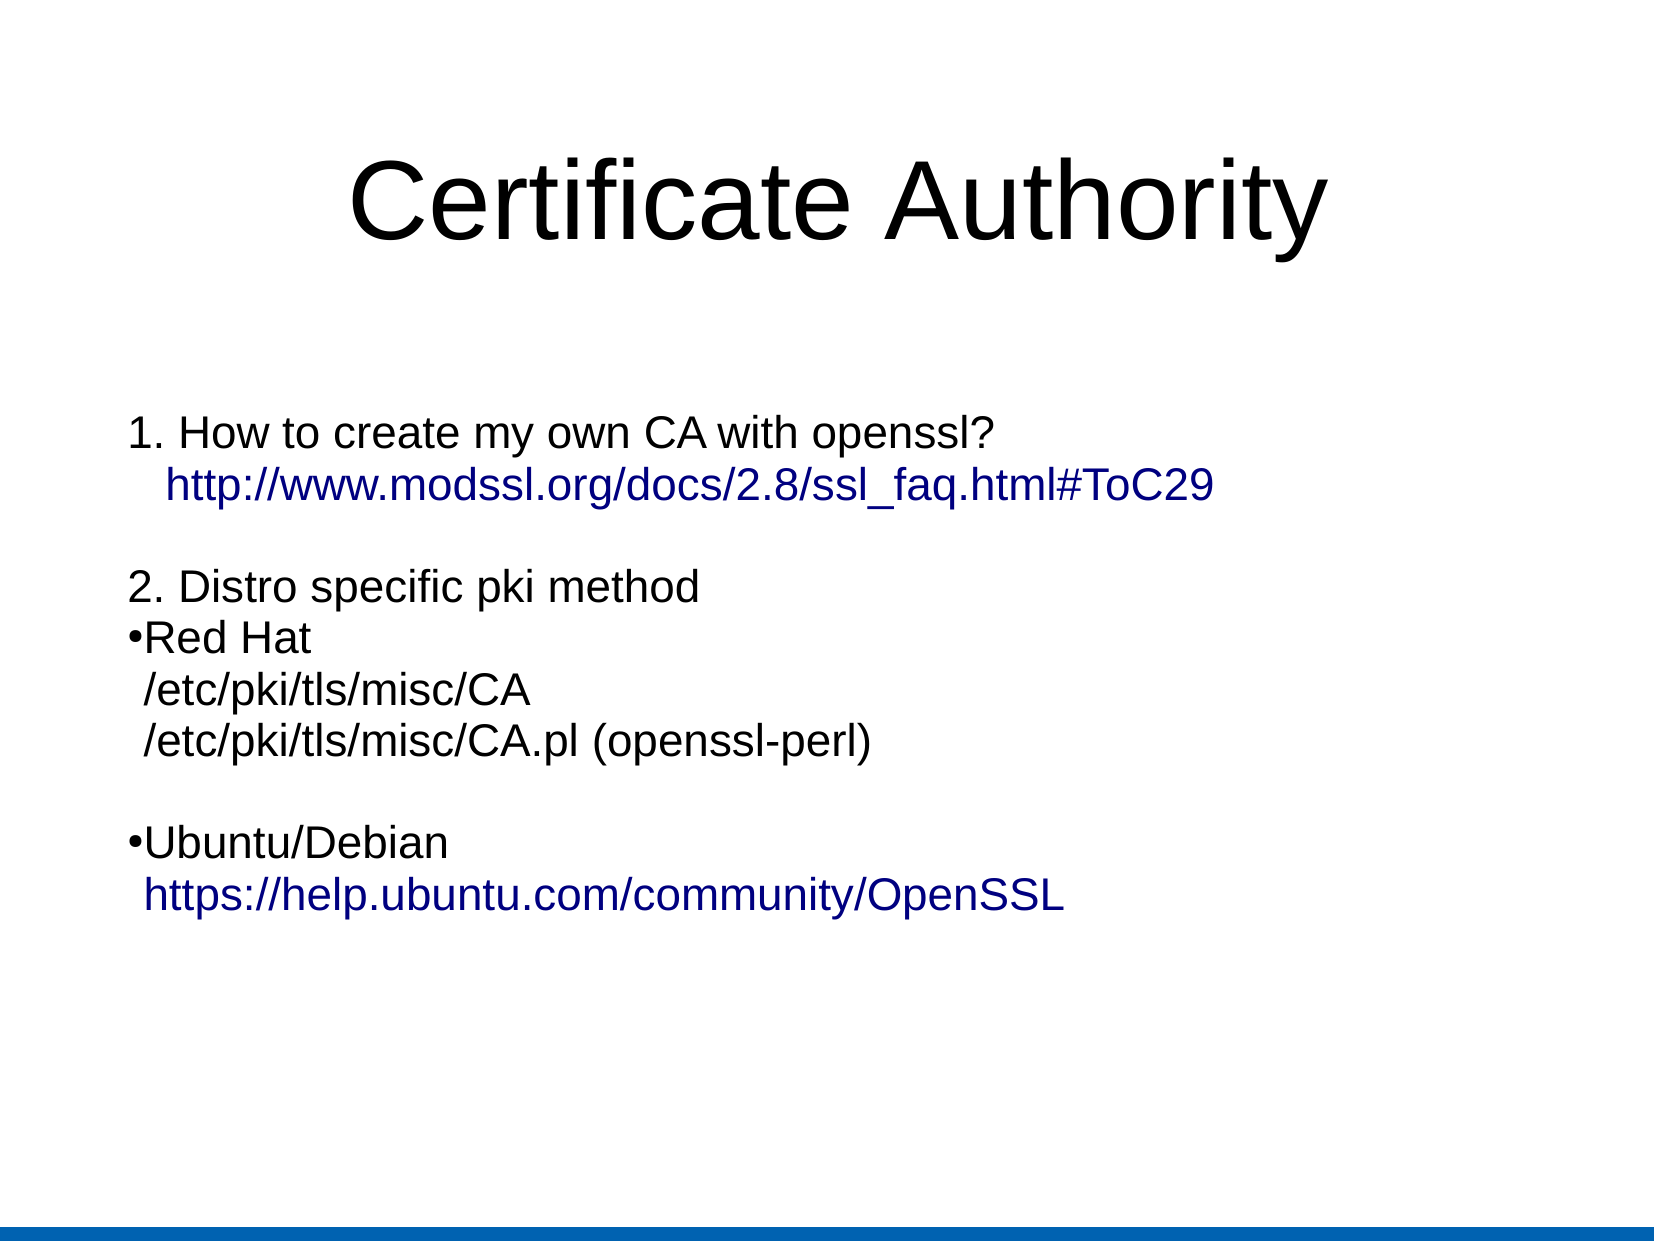

# Certificate Authority
 How to create my own CA with openssl?
http://www.modssl.org/docs/2.8/ssl_faq.html#ToC29
 Distro specific pki method
Red Hat
/etc/pki/tls/misc/CA
/etc/pki/tls/misc/CA.pl (openssl-perl)
Ubuntu/Debian
https://help.ubuntu.com/community/OpenSSL